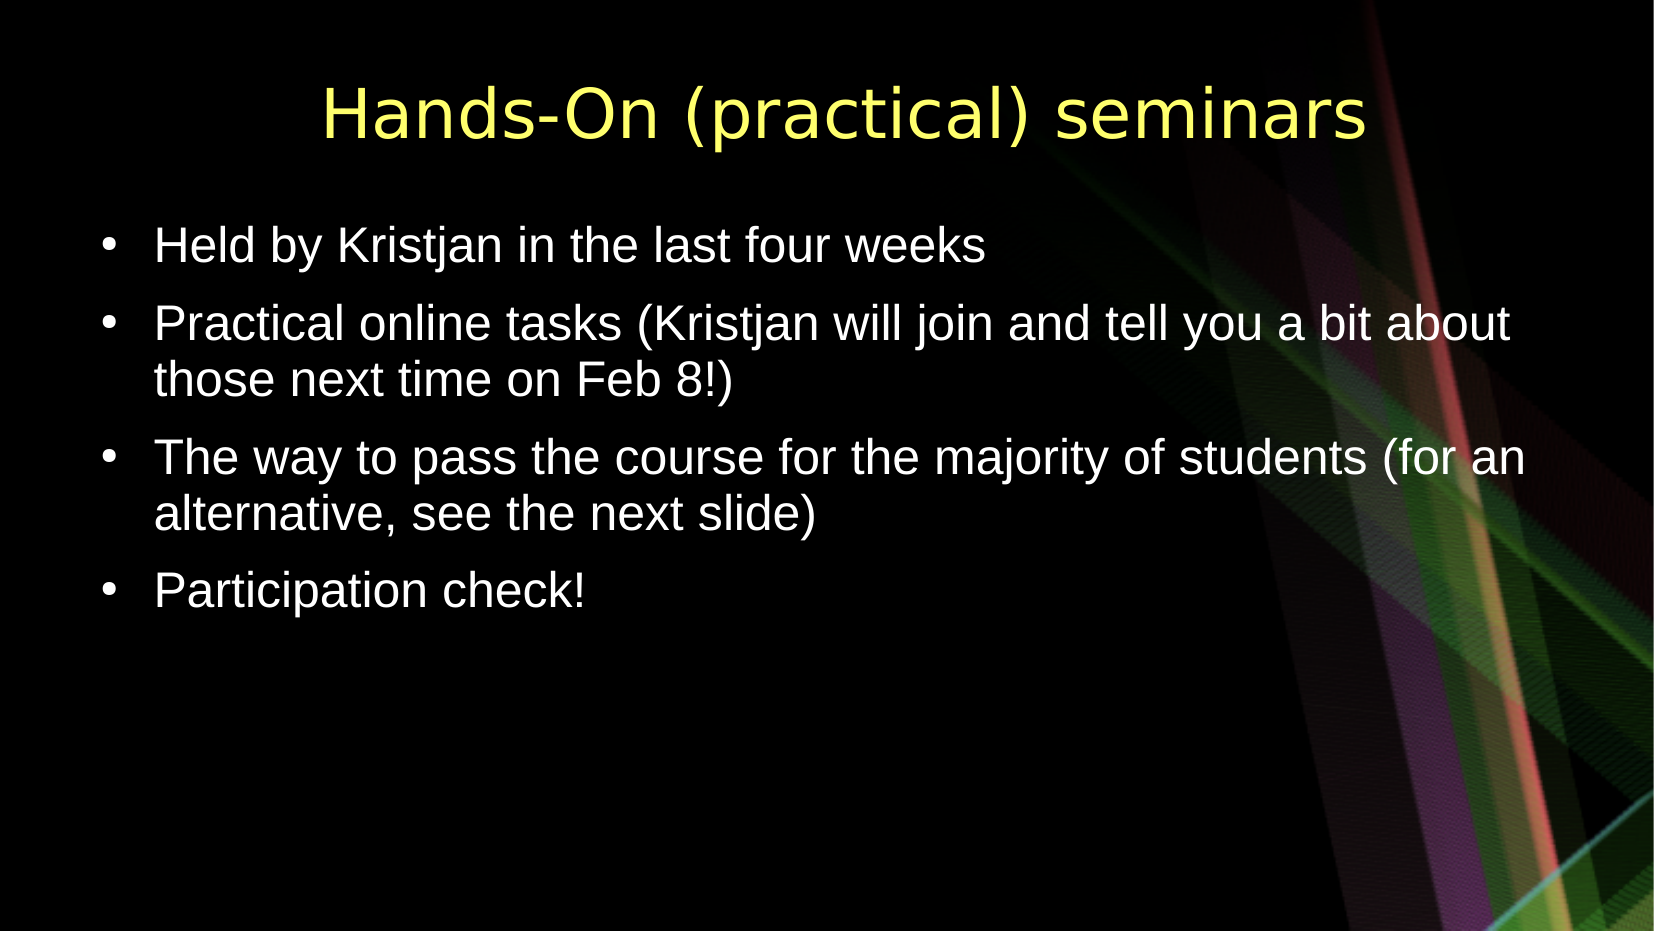

# Hands-On (practical) seminars
Held by Kristjan in the last four weeks
Practical online tasks (Kristjan will join and tell you a bit about those next time on Feb 8!)
The way to pass the course for the majority of students (for an alternative, see the next slide)
Participation check!